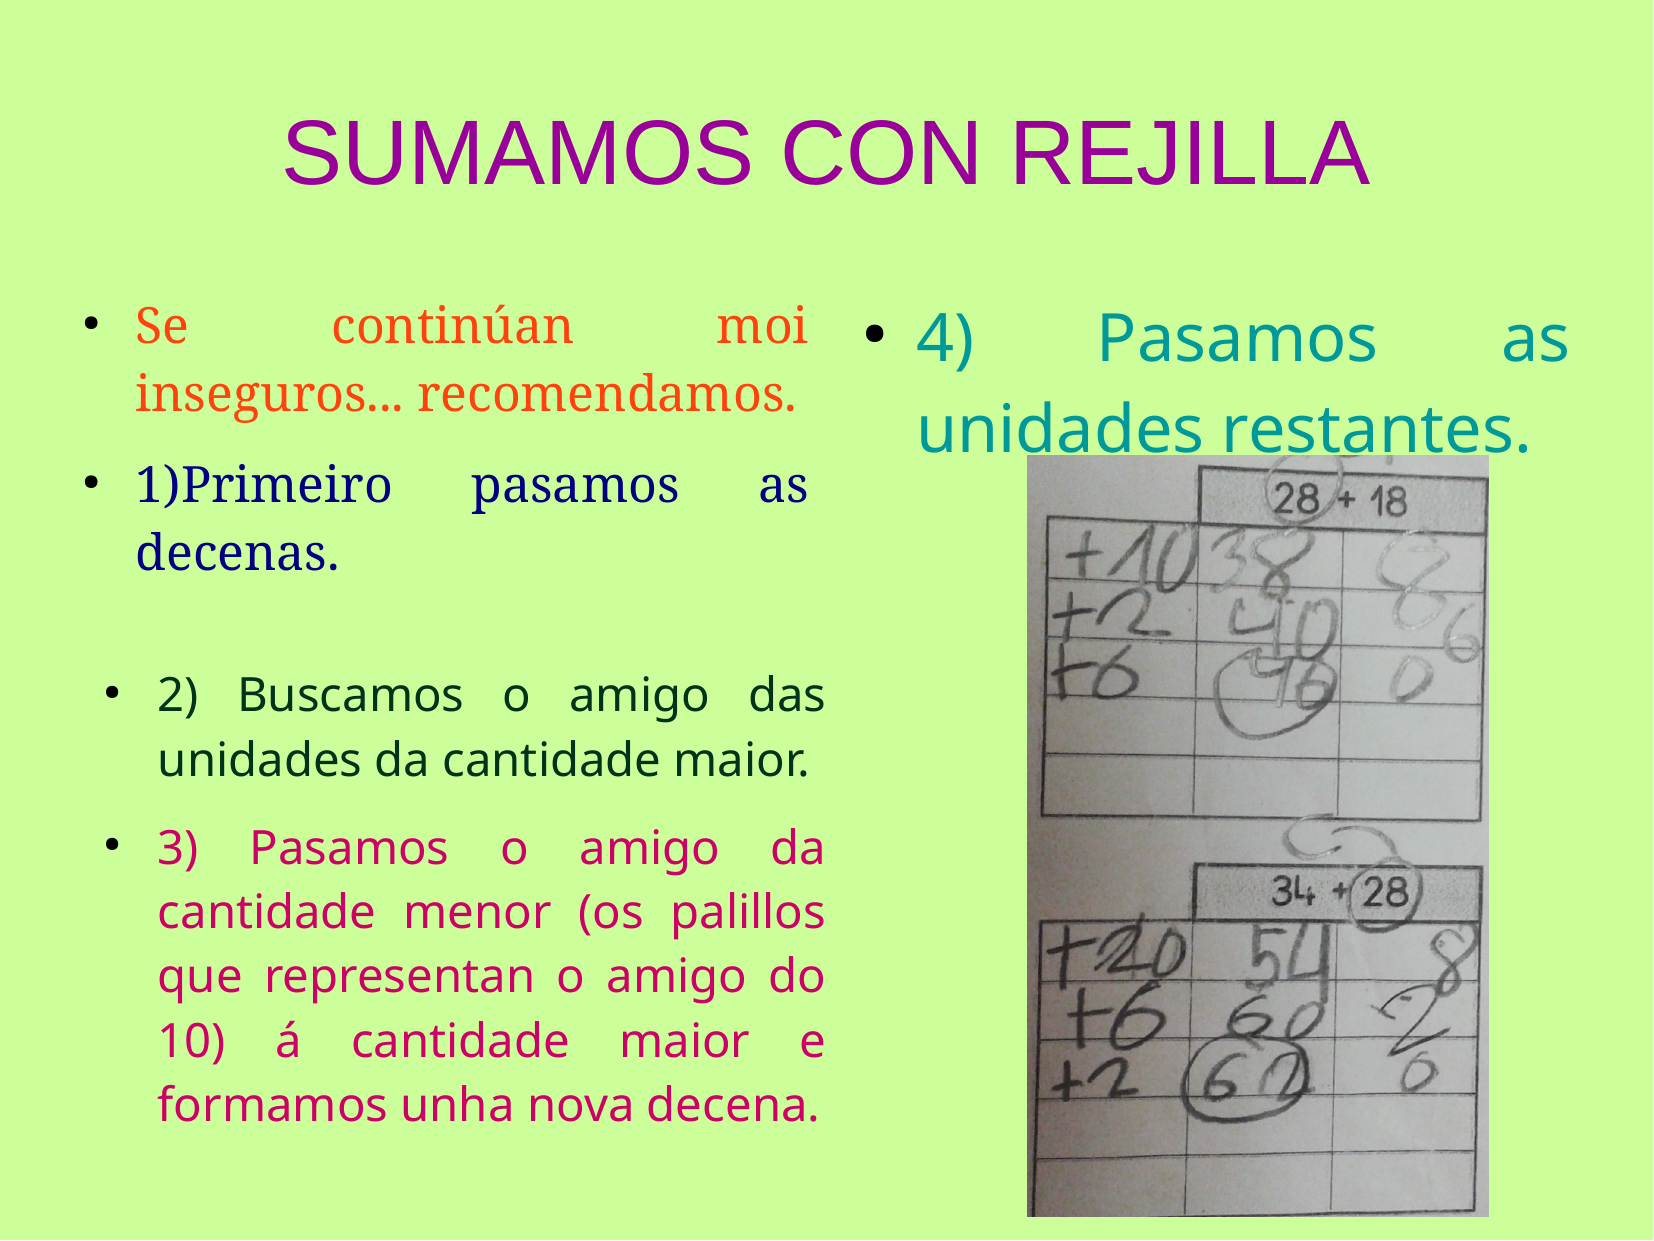

# SUMAMOS CON REJILLA
Se continúan moi inseguros... recomendamos.
1)Primeiro pasamos as decenas.
4) Pasamos as unidades restantes.
2) Buscamos o amigo das unidades da cantidade maior.
3) Pasamos o amigo da cantidade menor (os palillos que representan o amigo do 10) á cantidade maior e formamos unha nova decena.